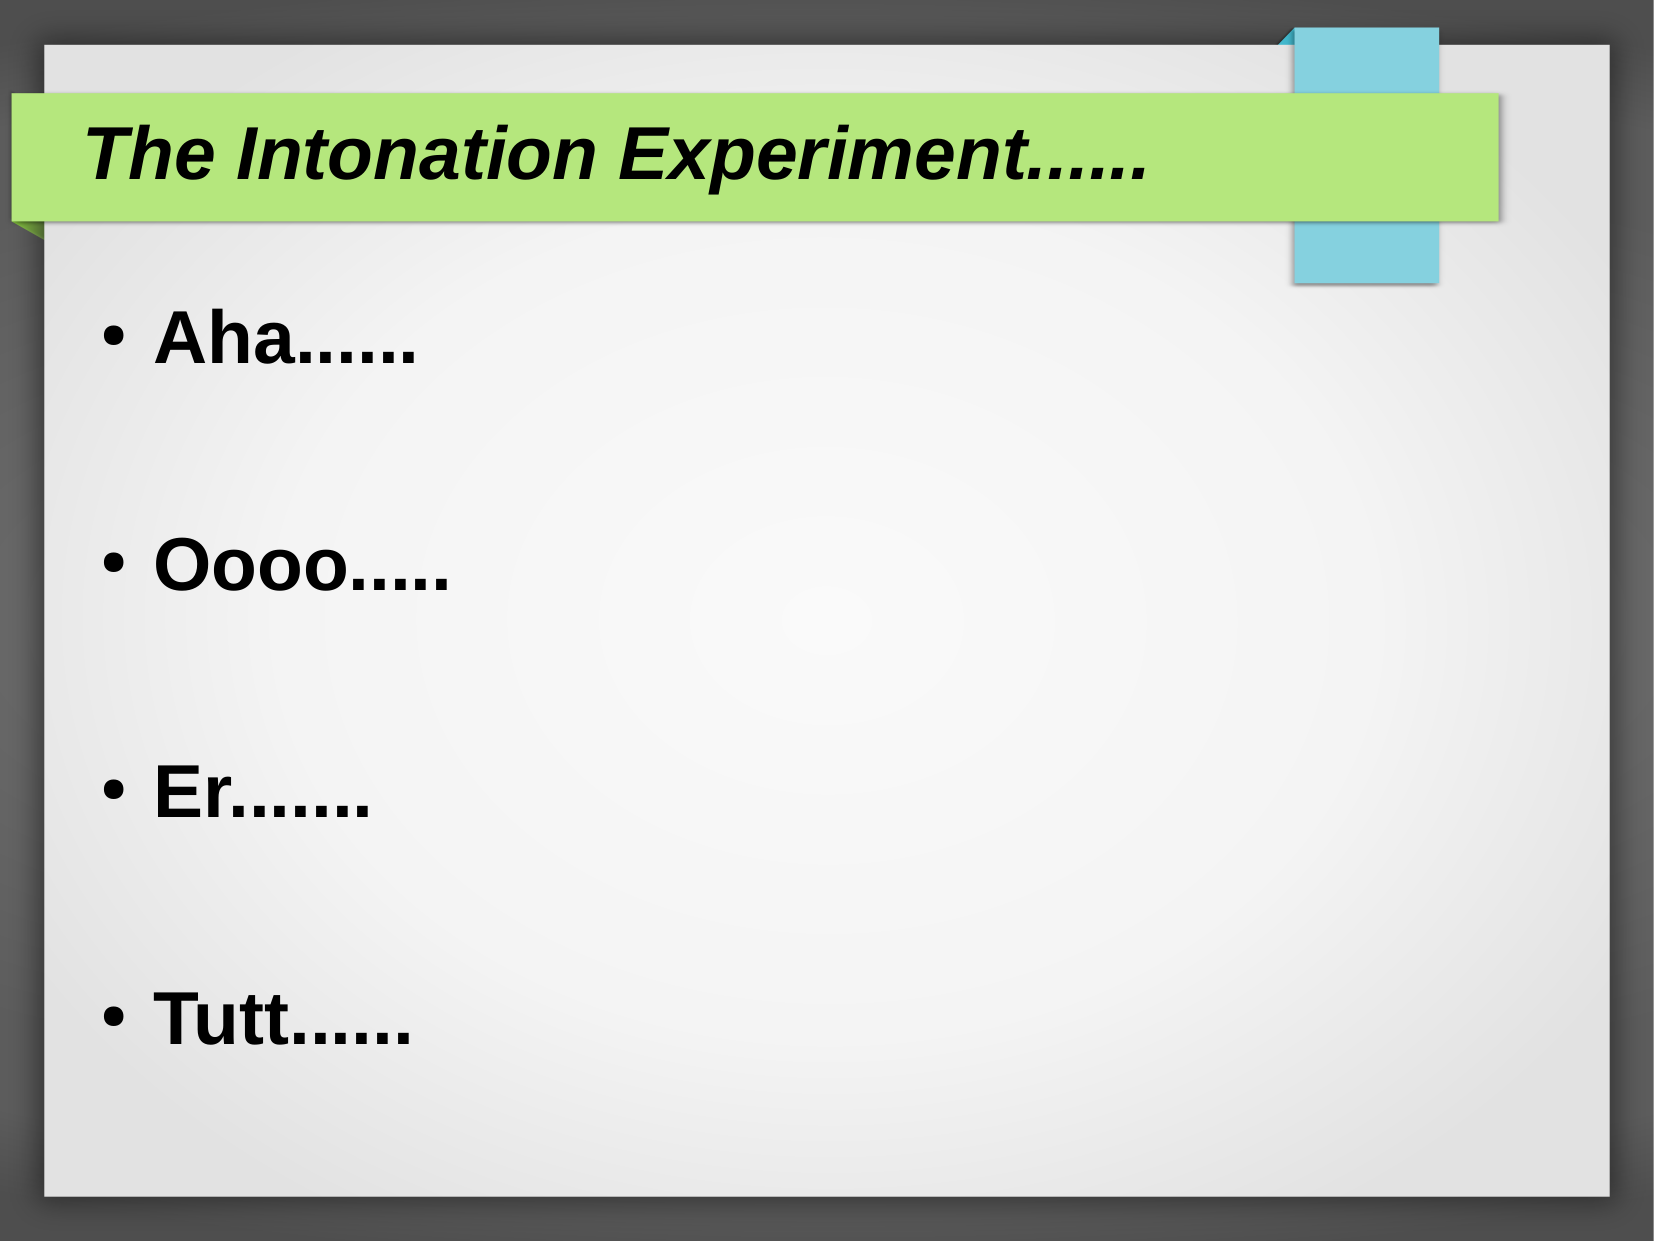

# The Intonation Experiment......
Aha......
Oooo.....
Er.......
Tutt......